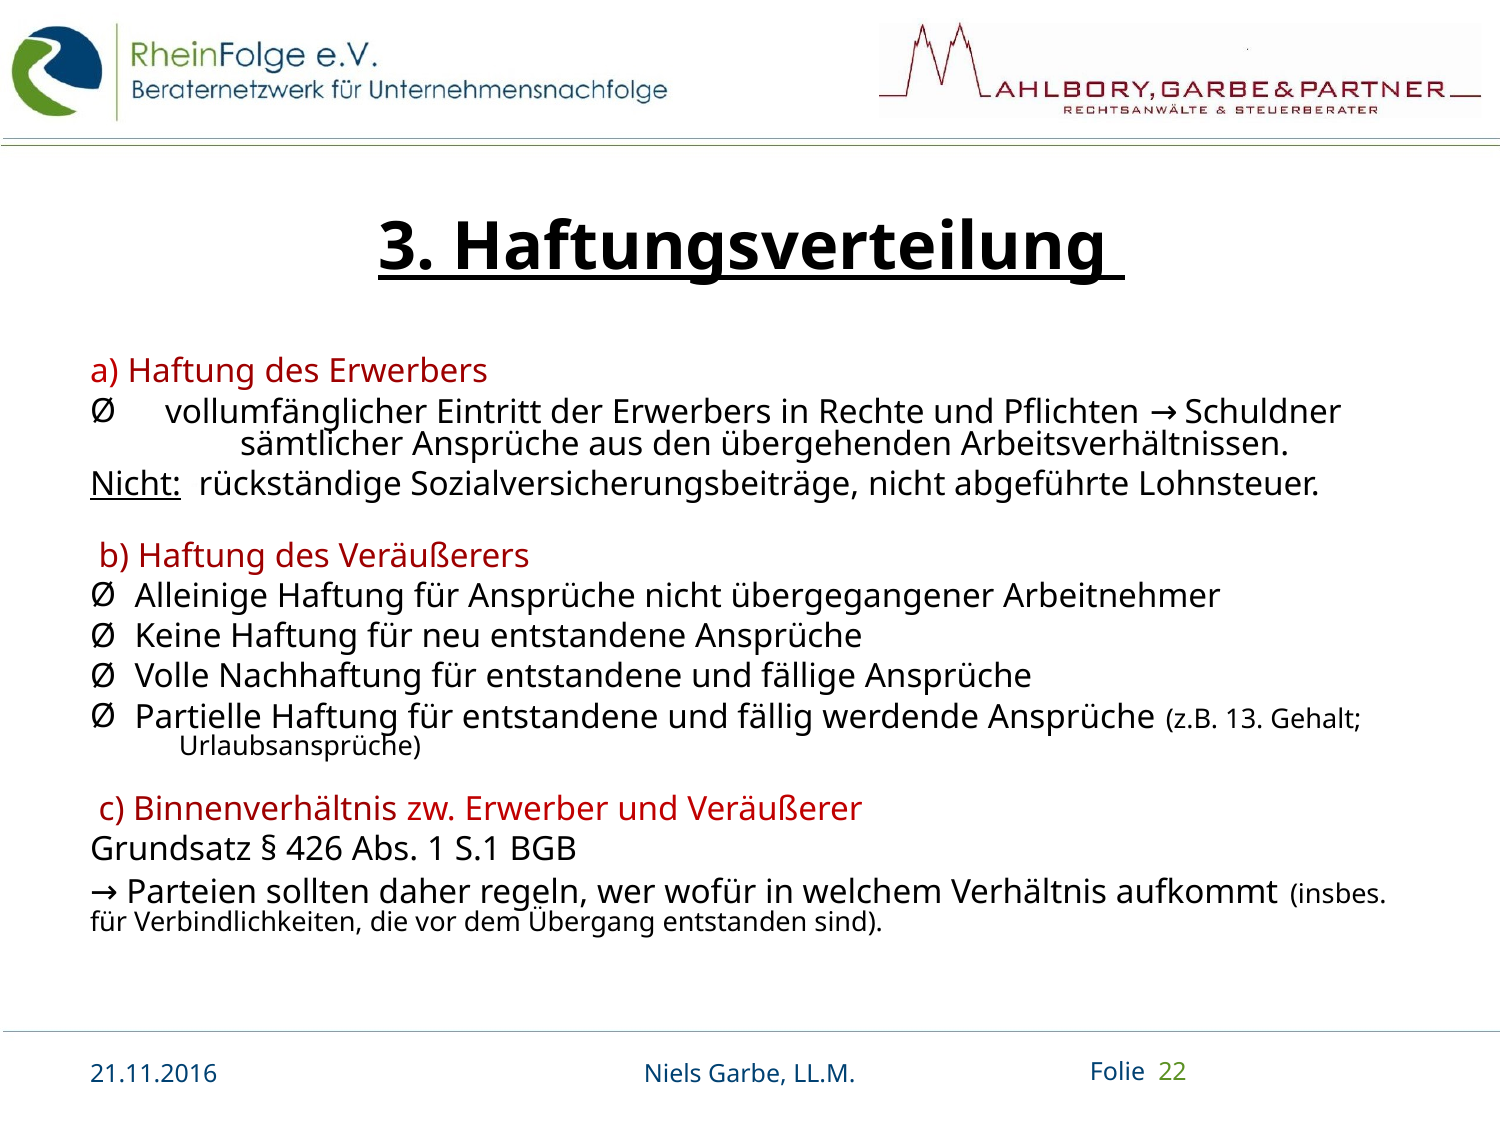

# 3. Haftungsverteilung
a) Haftung des Erwerbers
vollumfänglicher Eintritt der Erwerbers in Rechte und Pflichten → Schuldner sämtlicher Ansprüche aus den übergehenden Arbeitsverhältnissen.
Nicht: rückständige Sozialversicherungsbeiträge, nicht abgeführte Lohnsteuer.
 b) Haftung des Veräußerers
Alleinige Haftung für Ansprüche nicht übergegangener Arbeitnehmer
Keine Haftung für neu entstandene Ansprüche
Volle Nachhaftung für entstandene und fällige Ansprüche
Partielle Haftung für entstandene und fällig werdende Ansprüche (z.B. 13. Gehalt; Urlaubsansprüche)
 c) Binnenverhältnis zw. Erwerber und Veräußerer
Grundsatz § 426 Abs. 1 S.1 BGB
→ Parteien sollten daher regeln, wer wofür in welchem Verhältnis aufkommt (insbes. für Verbindlichkeiten, die vor dem Übergang entstanden sind).
21.11.2016
Niels Garbe, LL.M.
Folie